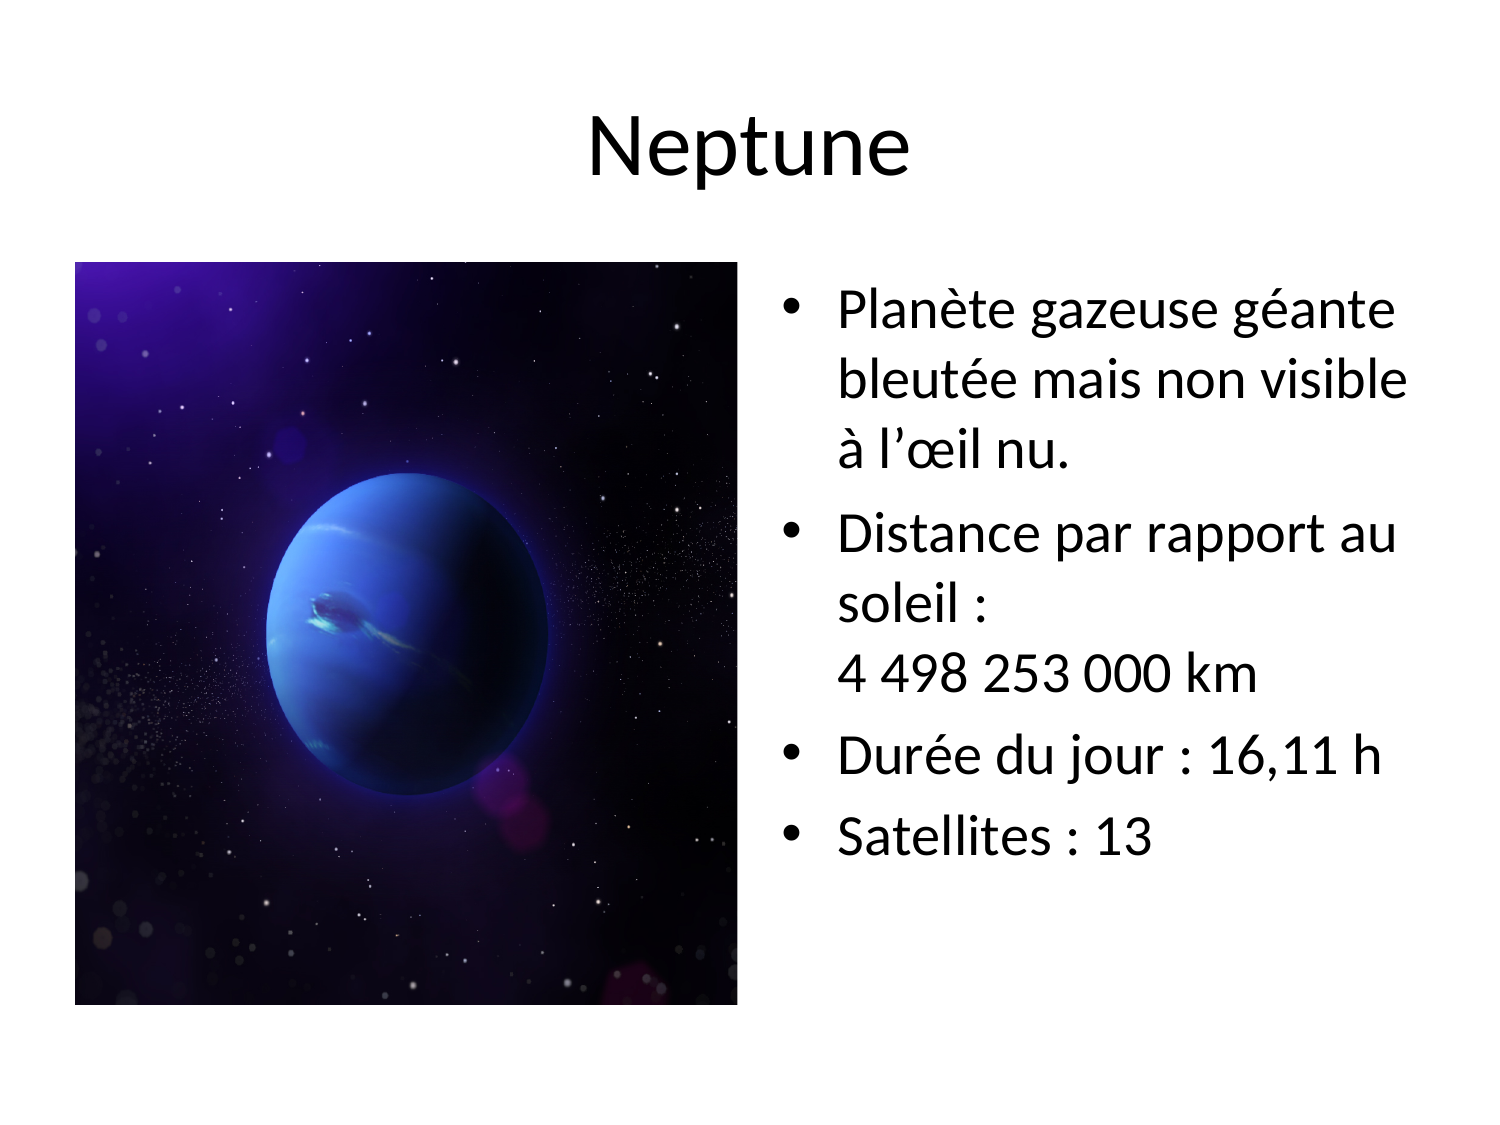

# Neptune
Planète gazeuse géante bleutée mais non visible à l’œil nu.
Distance par rapport au soleil : 4 498 253 000 km
Durée du jour : 16,11 h
Satellites : 13